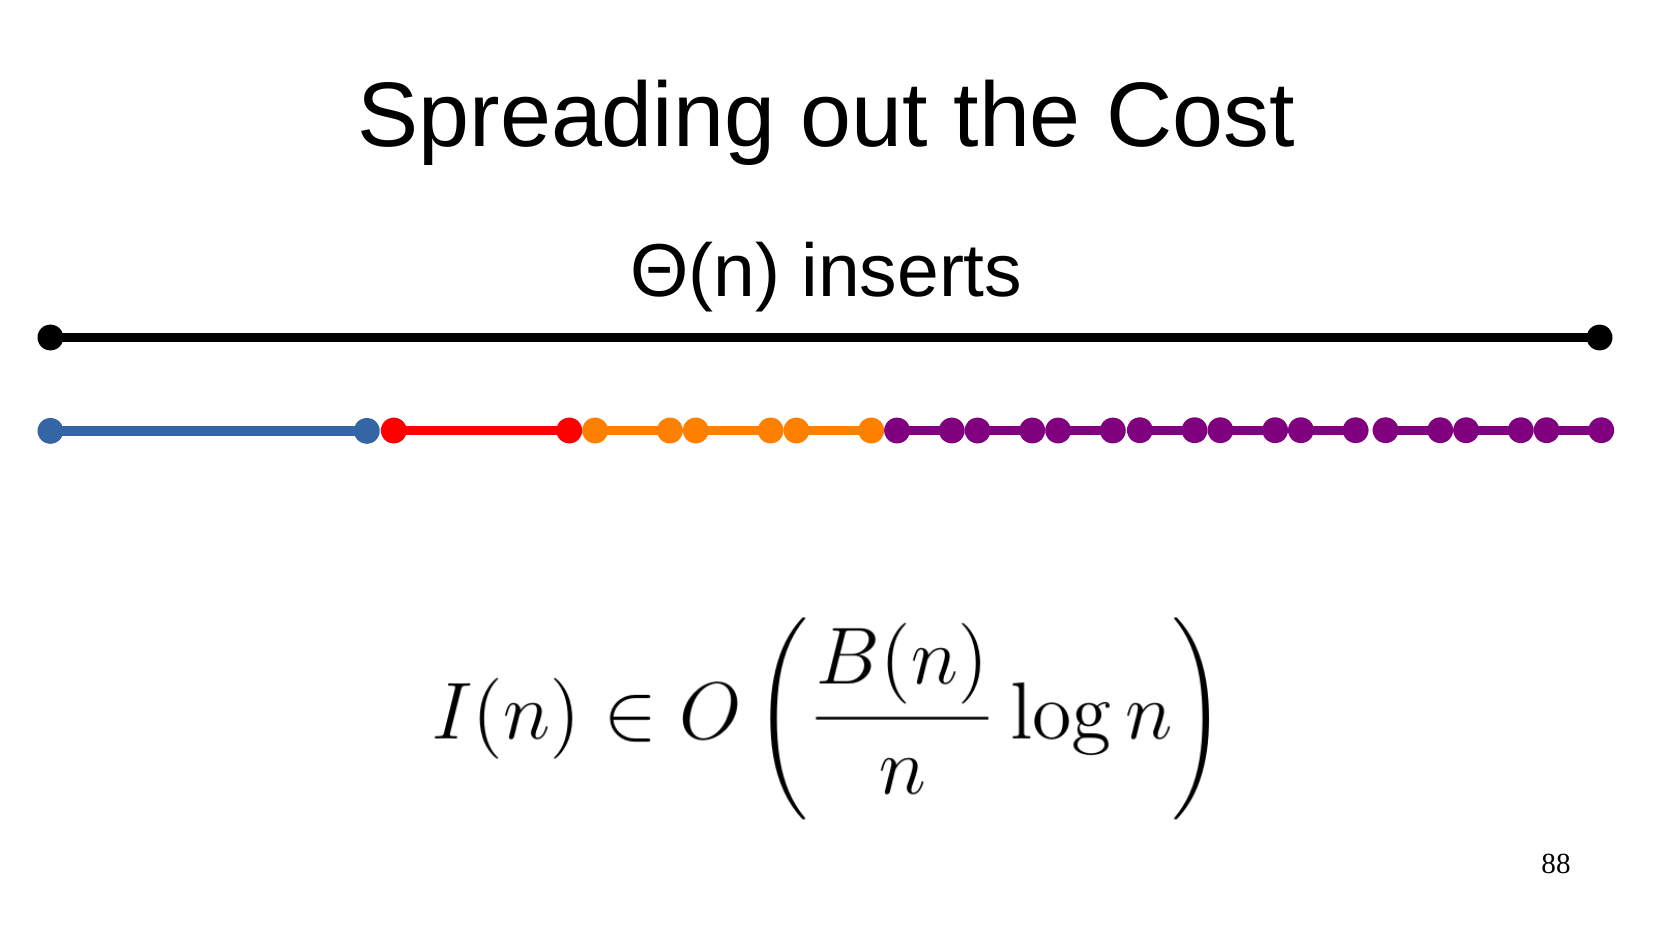

# Spreading out the Cost
Θ(n) inserts
88